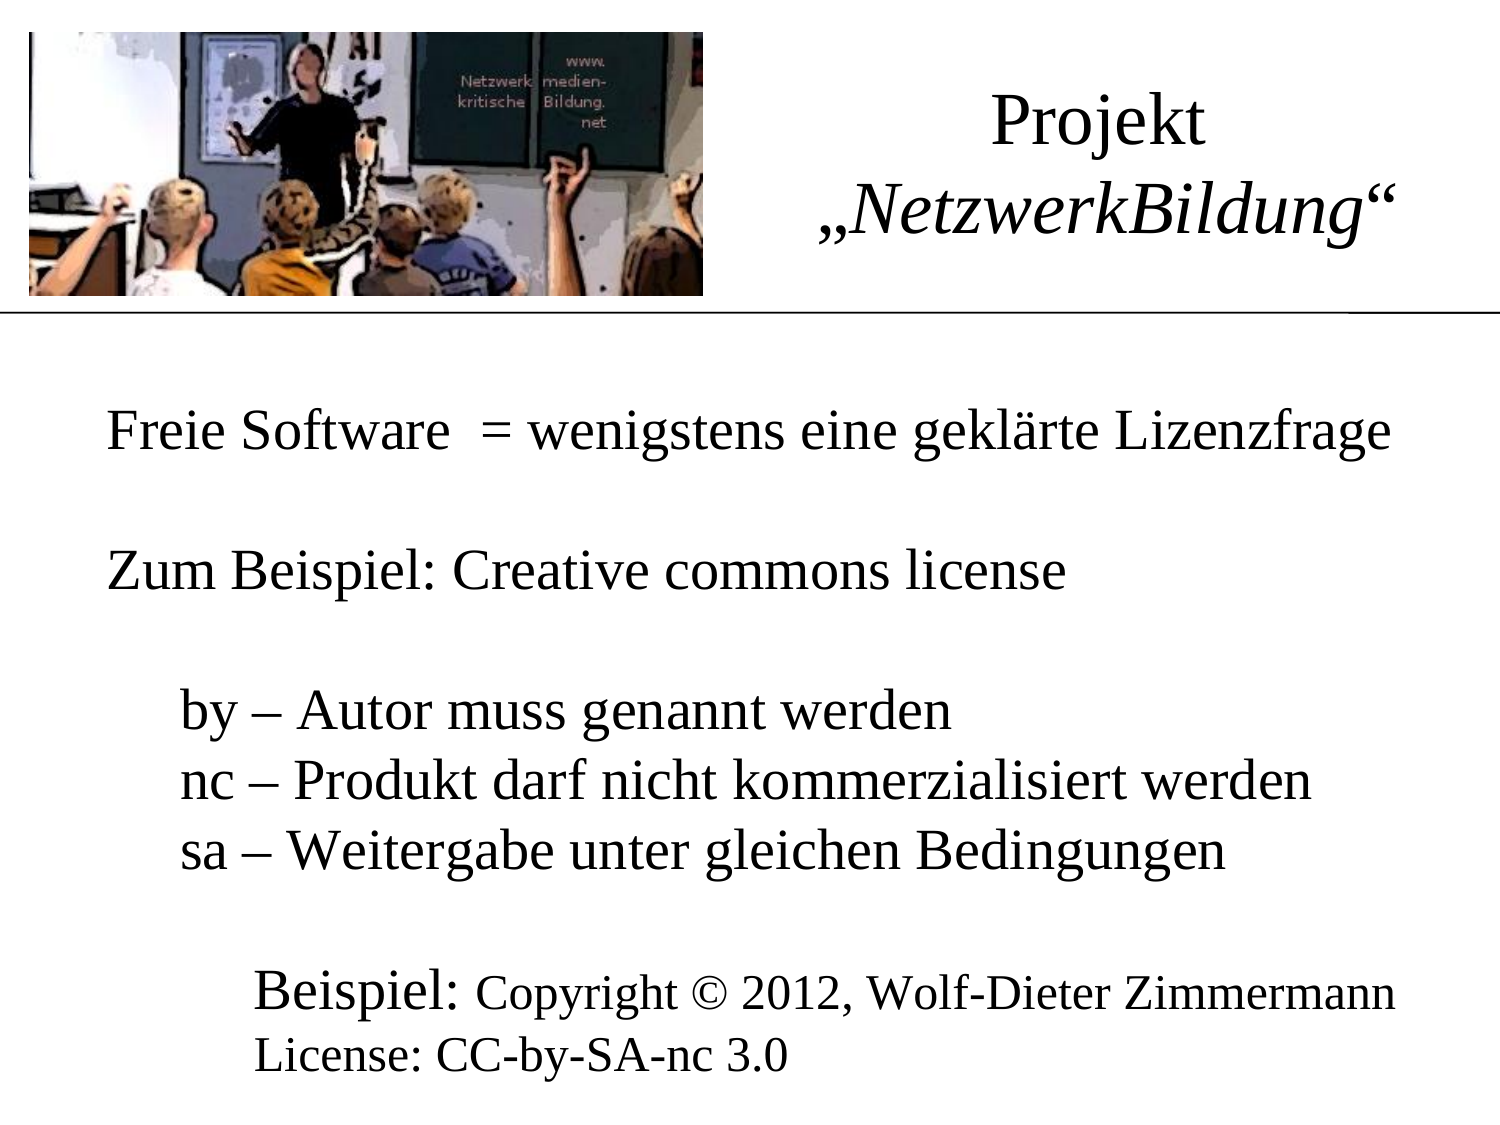

Projekt
„NetzwerkBildung“
Freie Software = wenigstens eine geklärte Lizenzfrage
Zum Beispiel: Creative commons license
	by – Autor muss genannt werden
	nc – Produkt darf nicht kommerzialisiert werden
	sa – Weitergabe unter gleichen Bedingungen
		Beispiel: Copyright © 2012, Wolf-Dieter Zimmermann
		License: CC-by-SA-nc 3.0